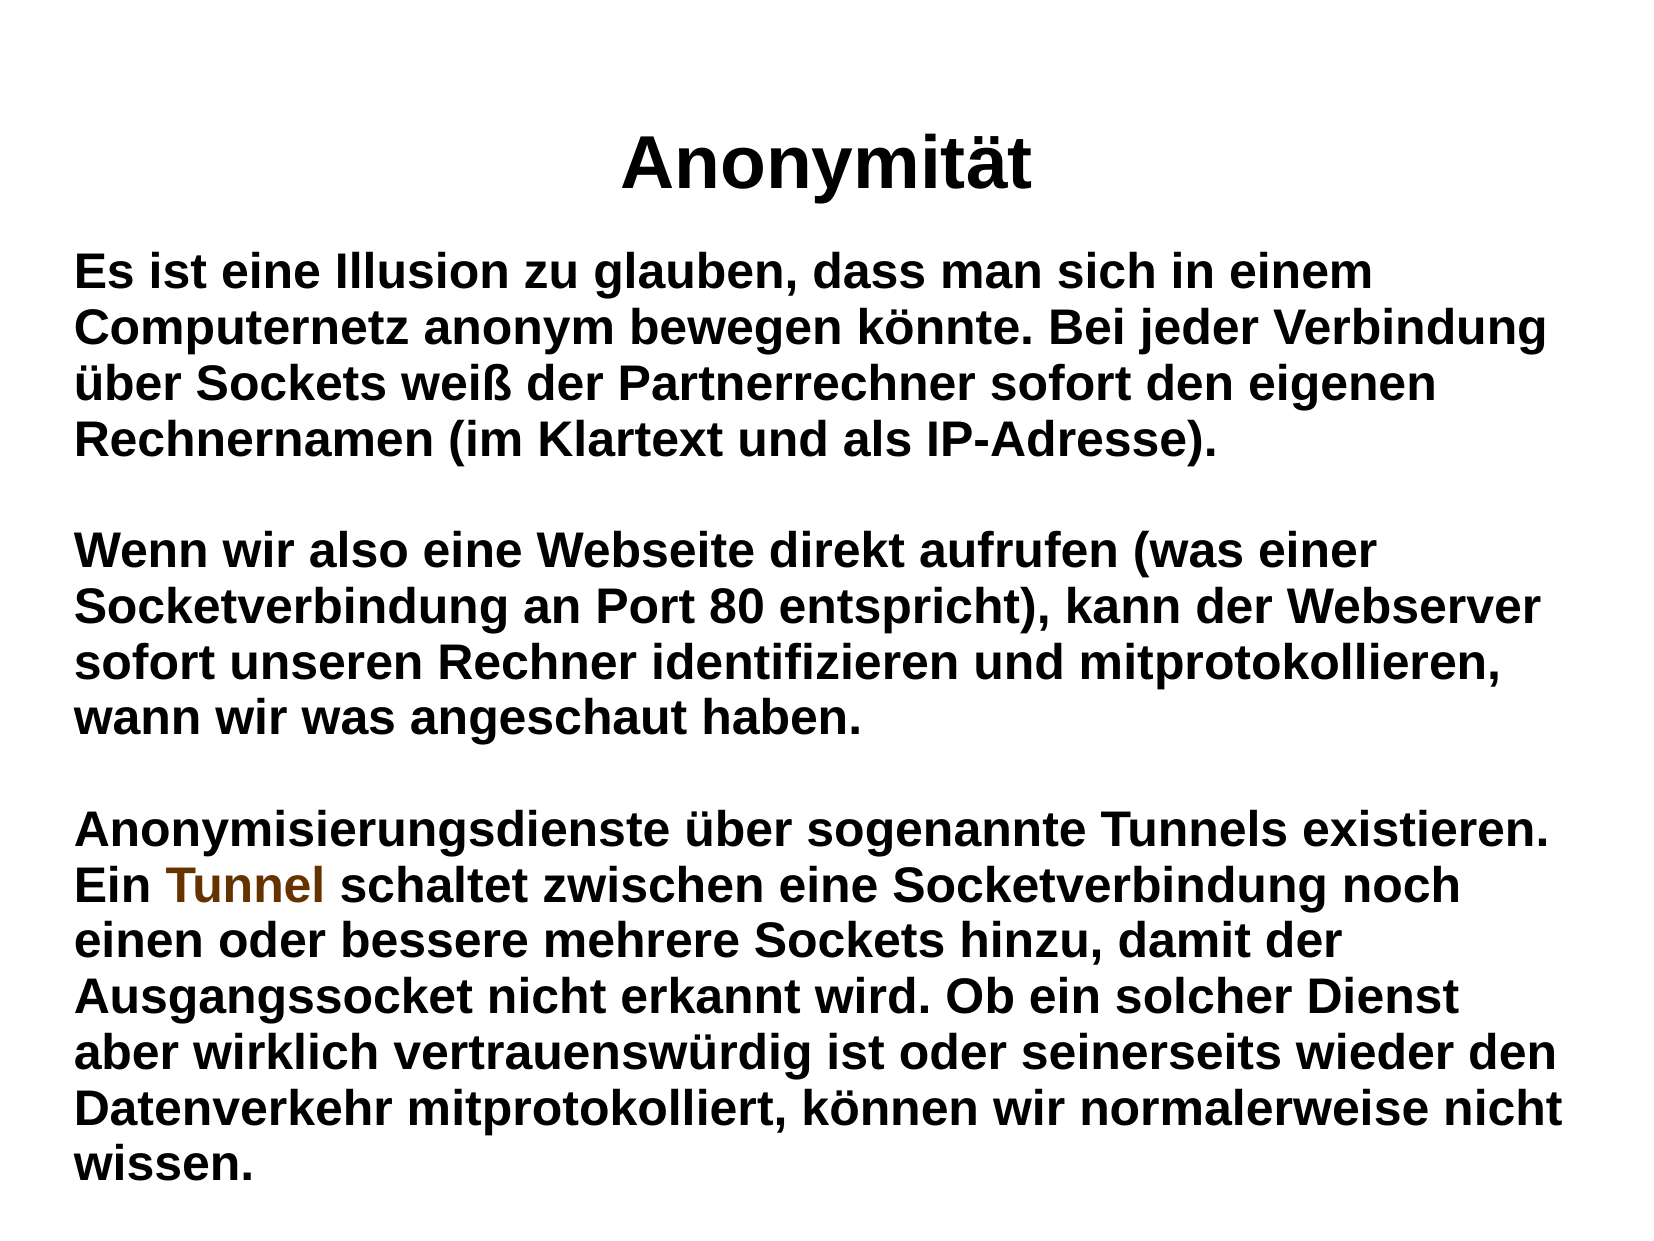

# Anonymität
Es ist eine Illusion zu glauben, dass man sich in einem Computernetz anonym bewegen könnte. Bei jeder Verbindung über Sockets weiß der Partnerrechner sofort den eigenen Rechnernamen (im Klartext und als IP-Adresse).
Wenn wir also eine Webseite direkt aufrufen (was einer Socketverbindung an Port 80 entspricht), kann der Webserver sofort unseren Rechner identifizieren und mitprotokollieren, wann wir was angeschaut haben.
Anonymisierungsdienste über sogenannte Tunnels existieren. Ein Tunnel schaltet zwischen eine Socketverbindung noch einen oder bessere mehrere Sockets hinzu, damit der Ausgangssocket nicht erkannt wird. Ob ein solcher Dienst aber wirklich vertrauenswürdig ist oder seinerseits wieder den Datenverkehr mitprotokolliert, können wir normalerweise nicht wissen.